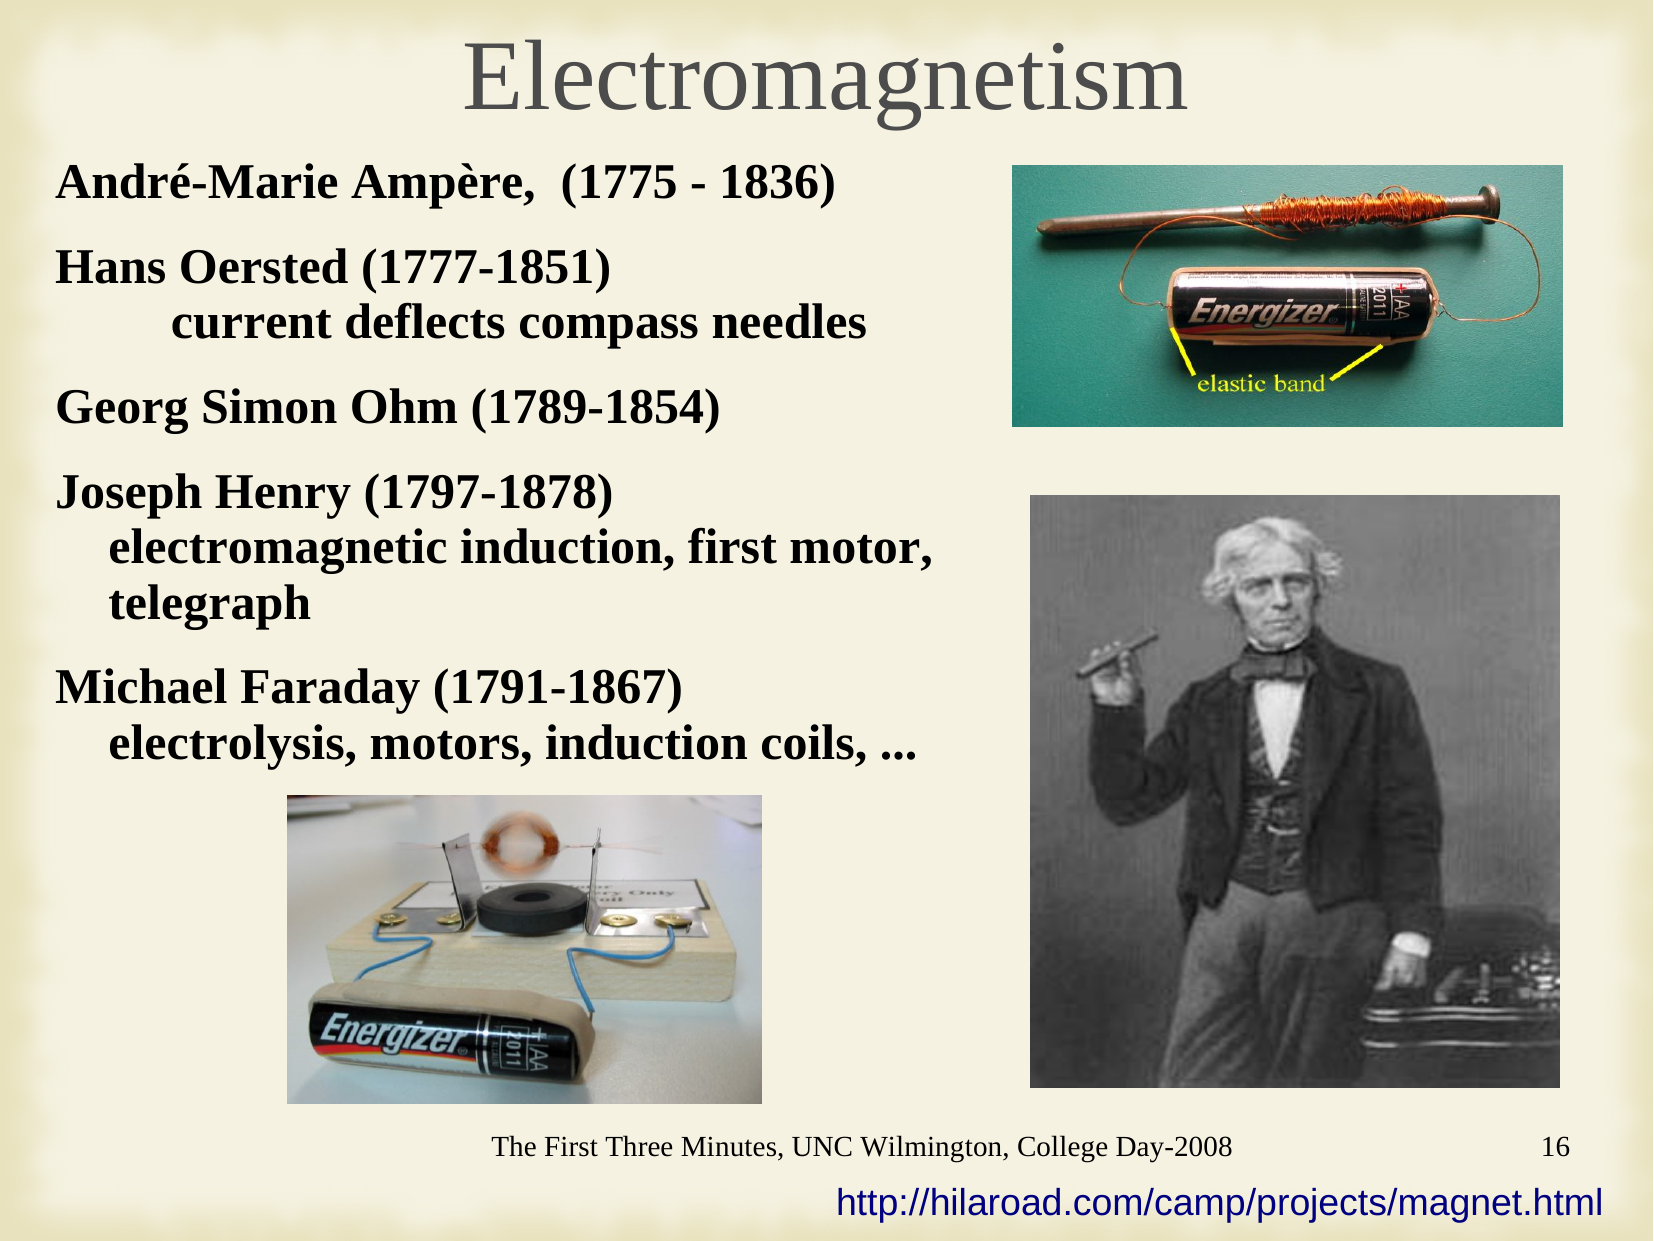

# Electromagnetism
André-Marie Ampère, (1775 - 1836)
Hans Oersted (1777-1851)
 current deflects compass needles
Georg Simon Ohm (1789-1854)
Joseph Henry (1797-1878) electromagnetic induction, first motor, telegraph
Michael Faraday (1791-1867)
electrolysis, motors, induction coils, ...
The First Three Minutes, UNC Wilmington, College Day-2008
16
http://hilaroad.com/camp/projects/magnet.html